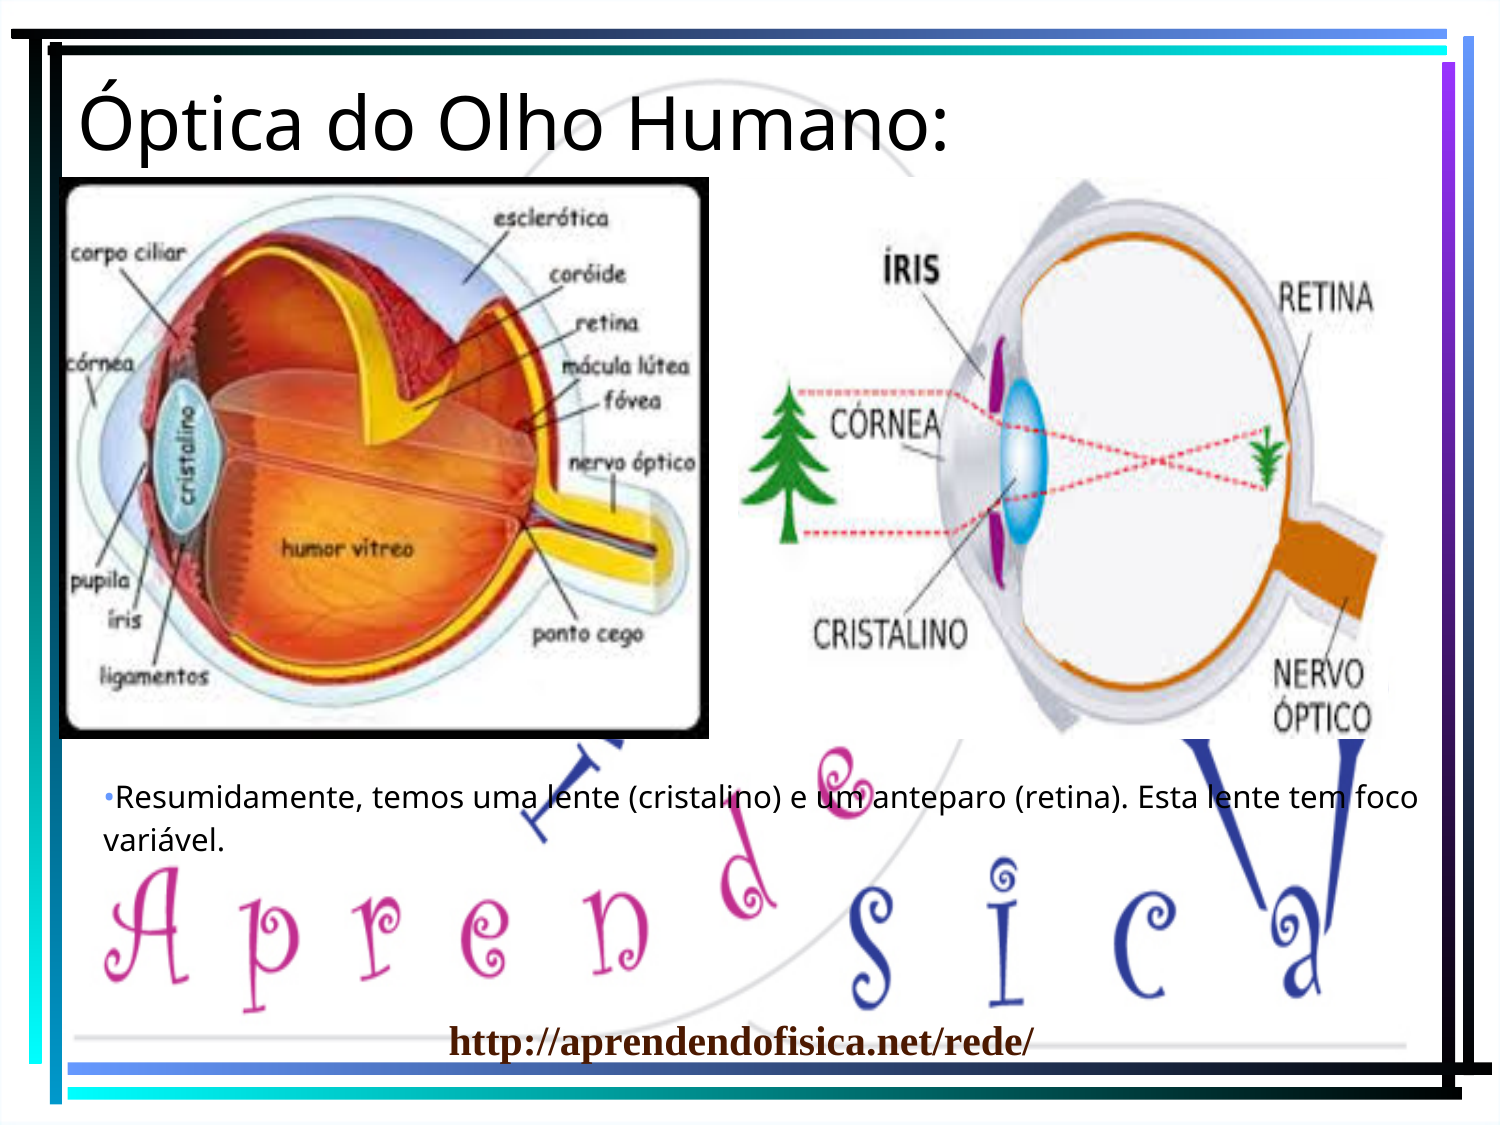

# Óptica do Olho Humano:
Resumidamente, temos uma lente (cristalino) e um anteparo (retina). Esta lente tem foco variável.
 http://aprendendofisica.net/rede/